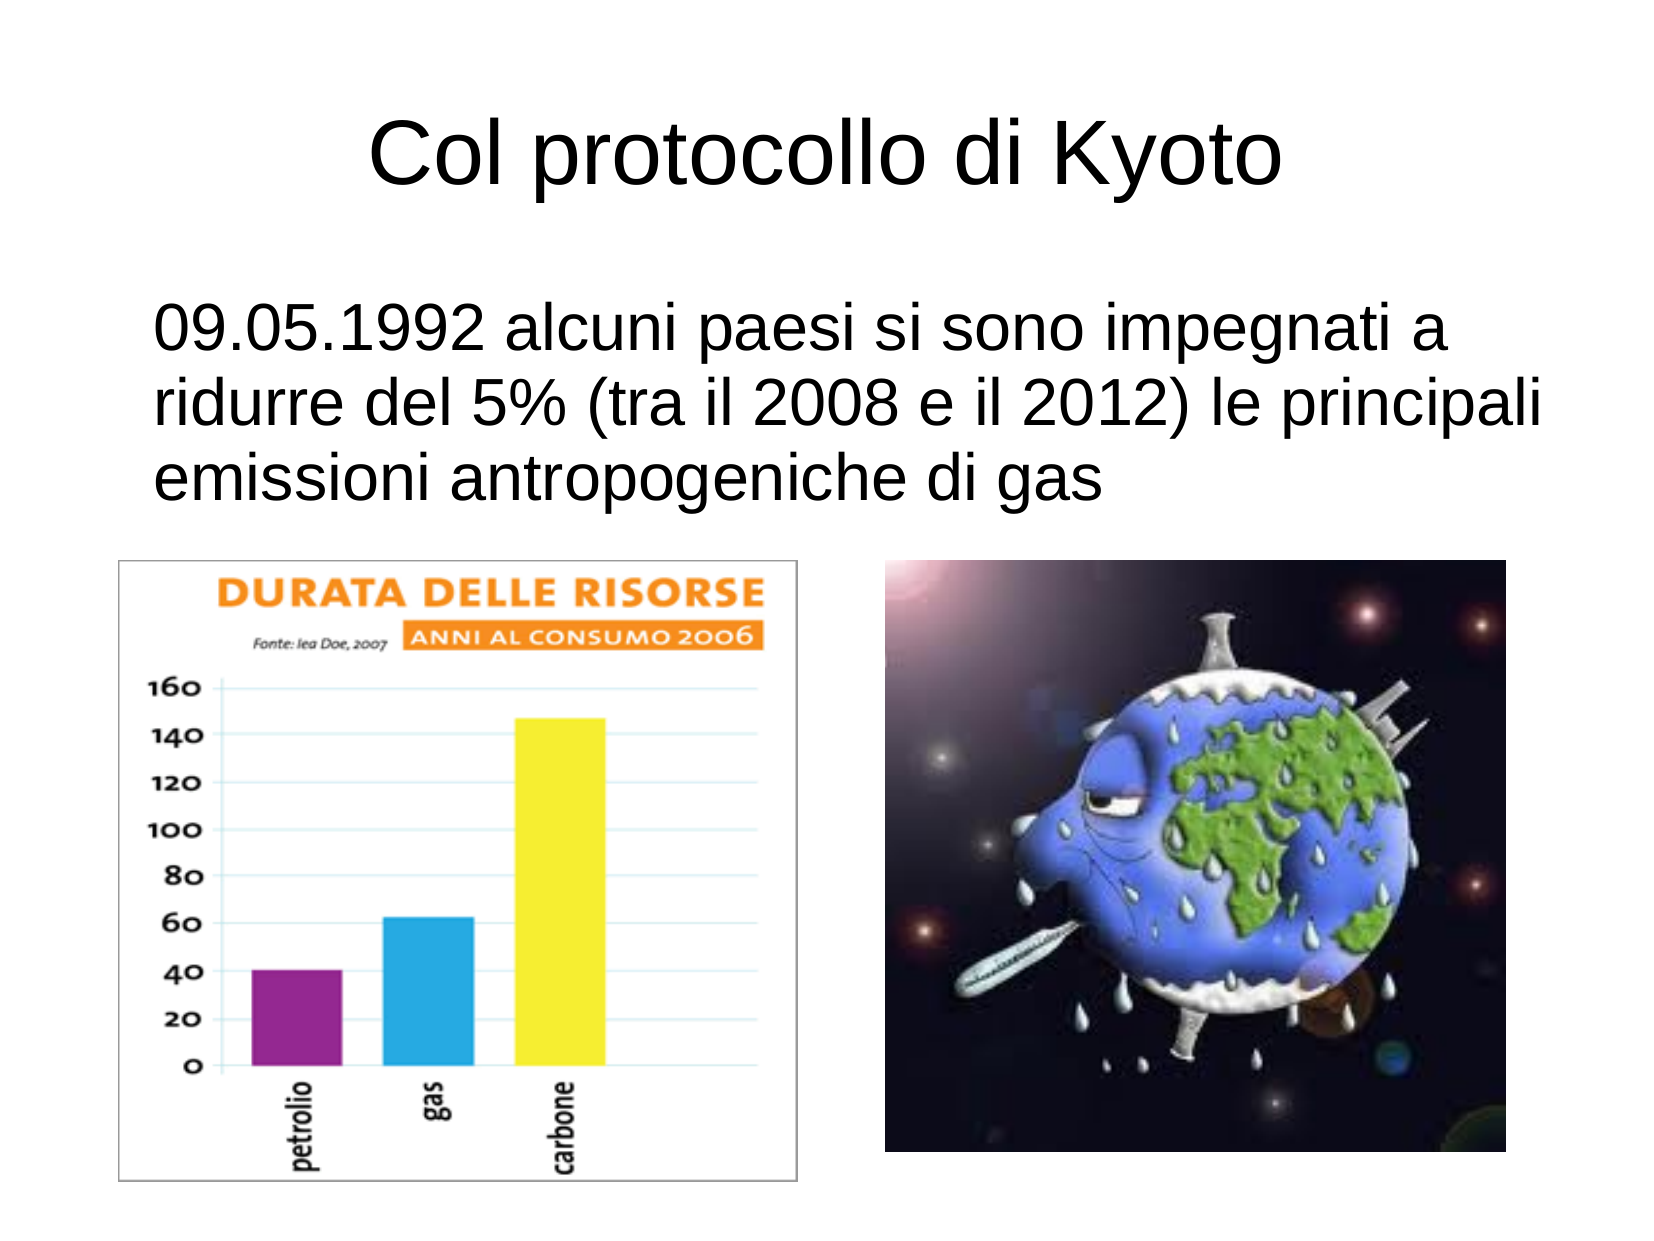

# Col protocollo di Kyoto
09.05.1992 alcuni paesi si sono impegnati a ridurre del 5% (tra il 2008 e il 2012) le principali emissioni antropogeniche di gas